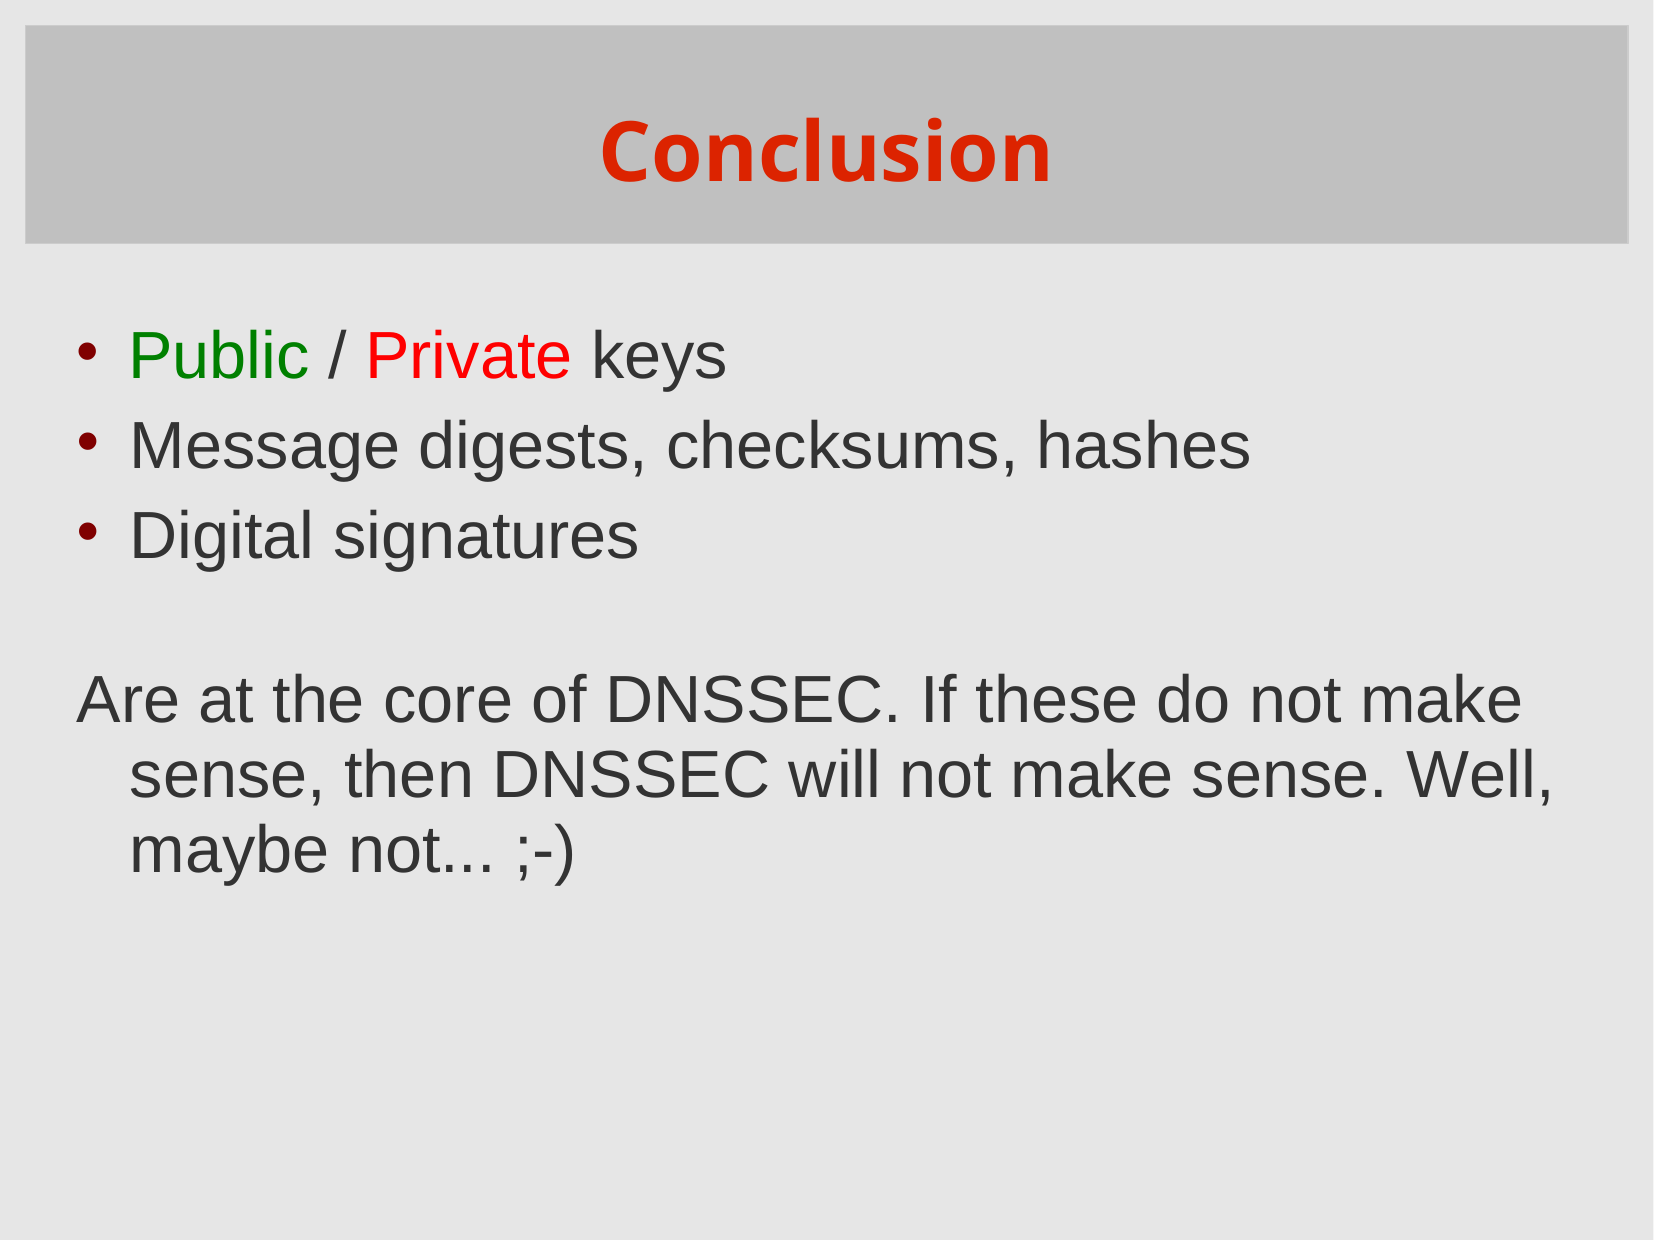

# Conclusion
Public / Private keys
Message digests, checksums, hashes
Digital signatures
Are at the core of DNSSEC. If these do not make sense, then DNSSEC will not make sense. Well, maybe not... ;-)